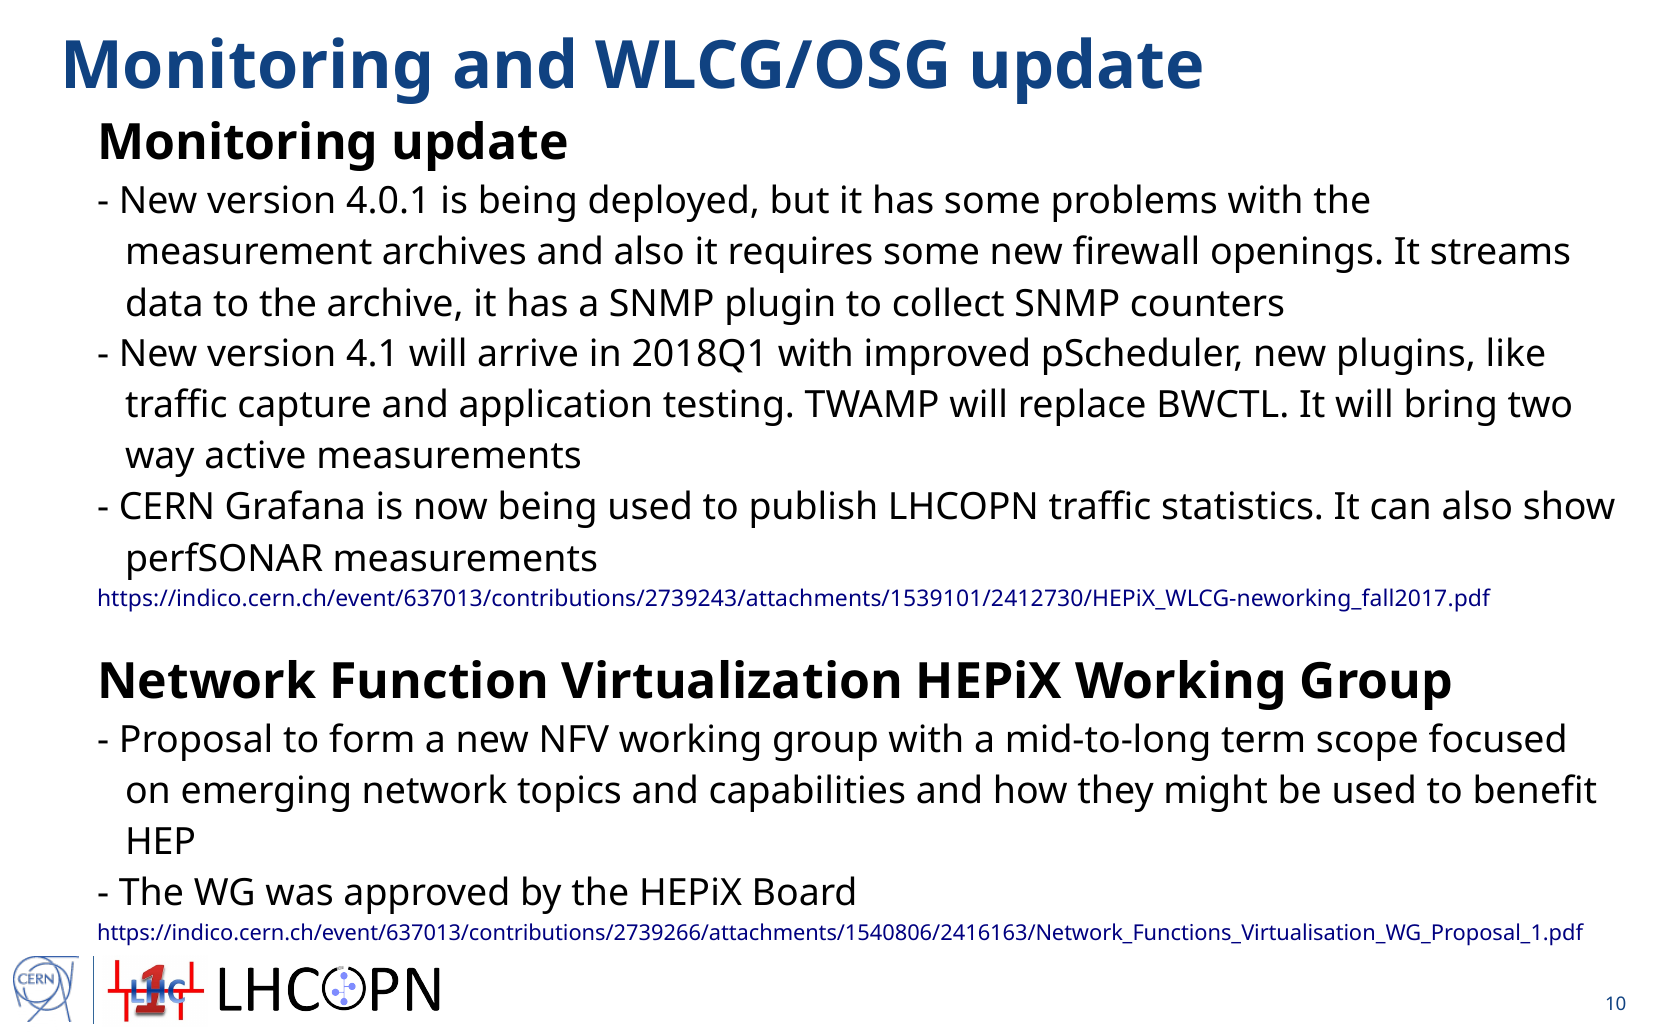

# Monitoring and WLCG/OSG update
Monitoring update
- New version 4.0.1 is being deployed, but it has some problems with the measurement archives and also it requires some new firewall openings. It streams data to the archive, it has a SNMP plugin to collect SNMP counters
- New version 4.1 will arrive in 2018Q1 with improved pScheduler, new plugins, like traffic capture and application testing. TWAMP will replace BWCTL. It will bring two way active measurements
- CERN Grafana is now being used to publish LHCOPN traffic statistics. It can also show perfSONAR measurements
https://indico.cern.ch/event/637013/contributions/2739243/attachments/1539101/2412730/HEPiX_WLCG-neworking_fall2017.pdf
Network Function Virtualization HEPiX Working Group
- Proposal to form a new NFV working group with a mid-to-long term scope focused on emerging network topics and capabilities and how they might be used to benefit HEP
- The WG was approved by the HEPiX Board
https://indico.cern.ch/event/637013/contributions/2739266/attachments/1540806/2416163/Network_Functions_Virtualisation_WG_Proposal_1.pdf